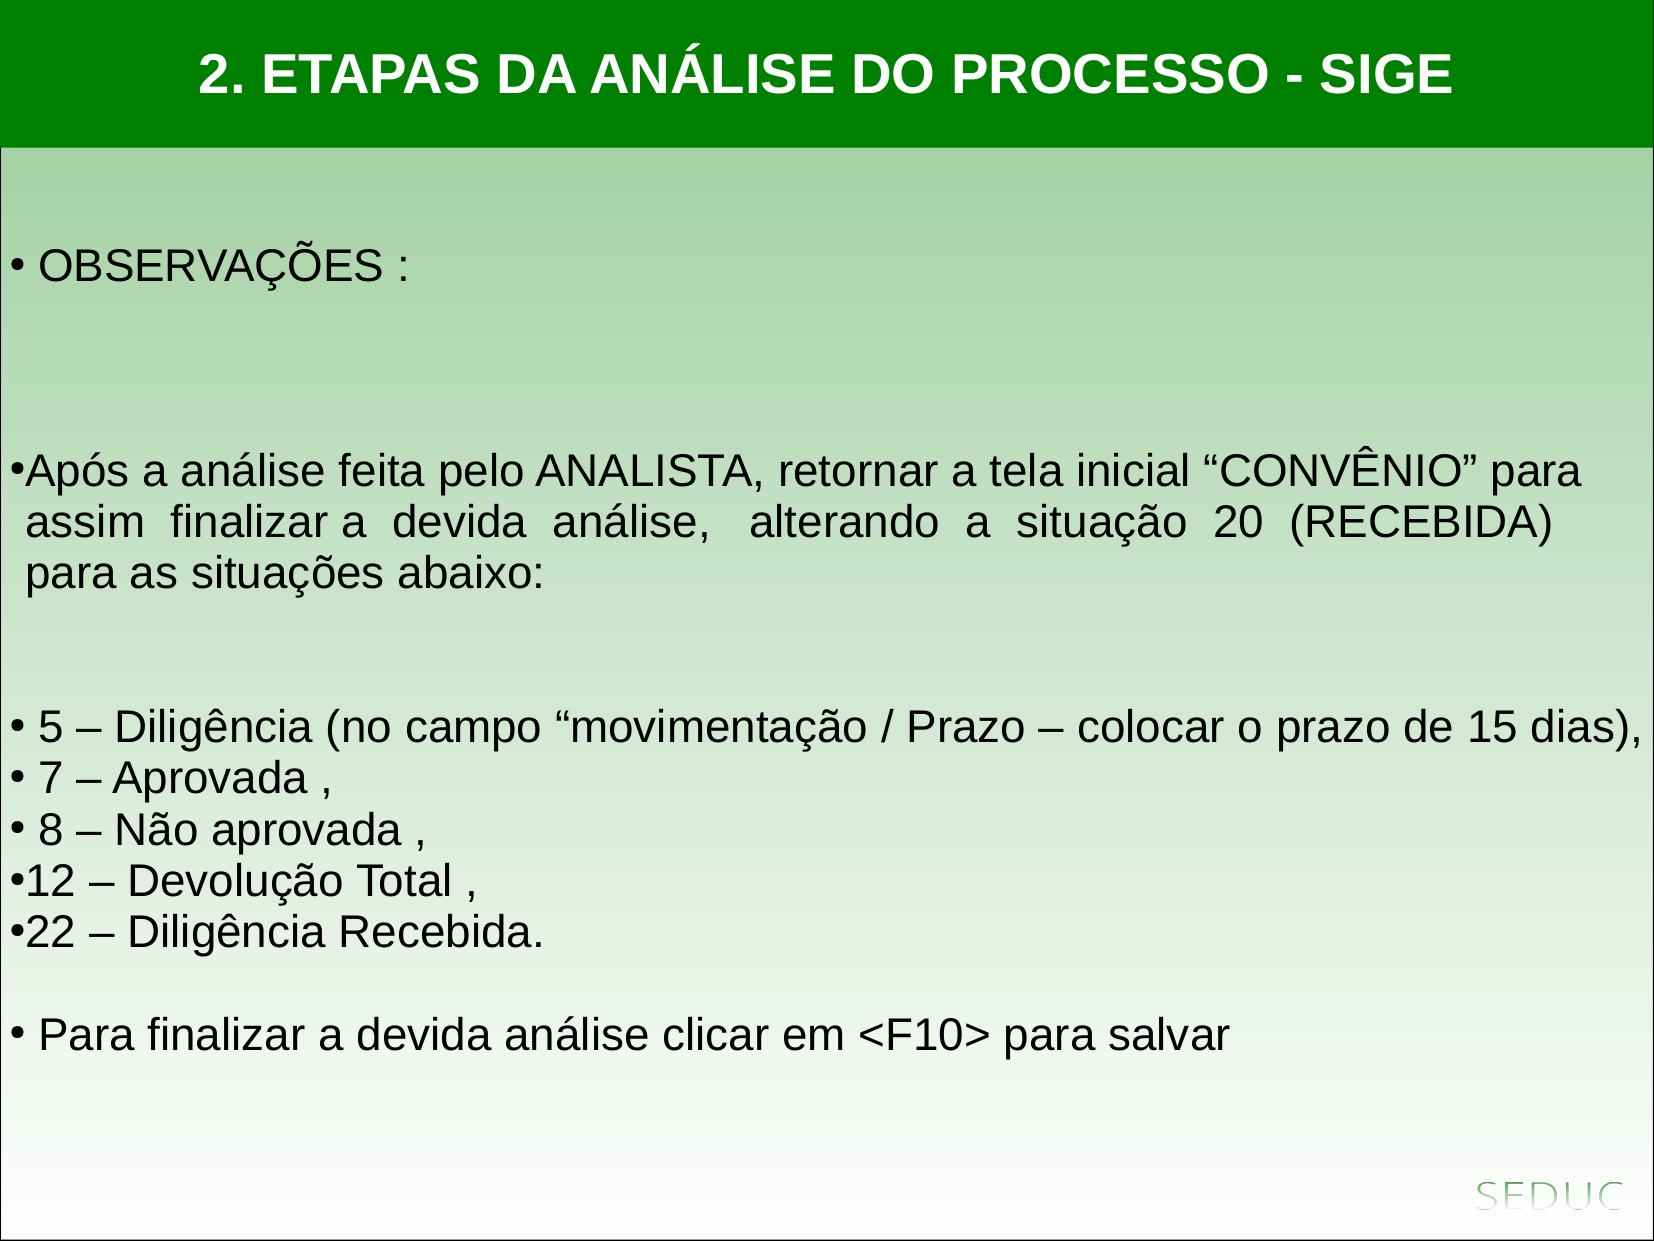

2. ETAPAS DA ANÁLISE DO PROCESSO - SIGE
 OBSERVAÇÕES :
Após a análise feita pelo ANALISTA, retornar a tela inicial “CONVÊNIO” para
assim finalizar a devida análise, alterando a situação 20 (RECEBIDA)
para as situações abaixo:
 5 – Diligência (no campo “movimentação / Prazo – colocar o prazo de 15 dias),
 7 – Aprovada ,
 8 – Não aprovada ,
12 – Devolução Total ,
22 – Diligência Recebida.
 Para finalizar a devida análise clicar em <F10> para salvar
SEDUC